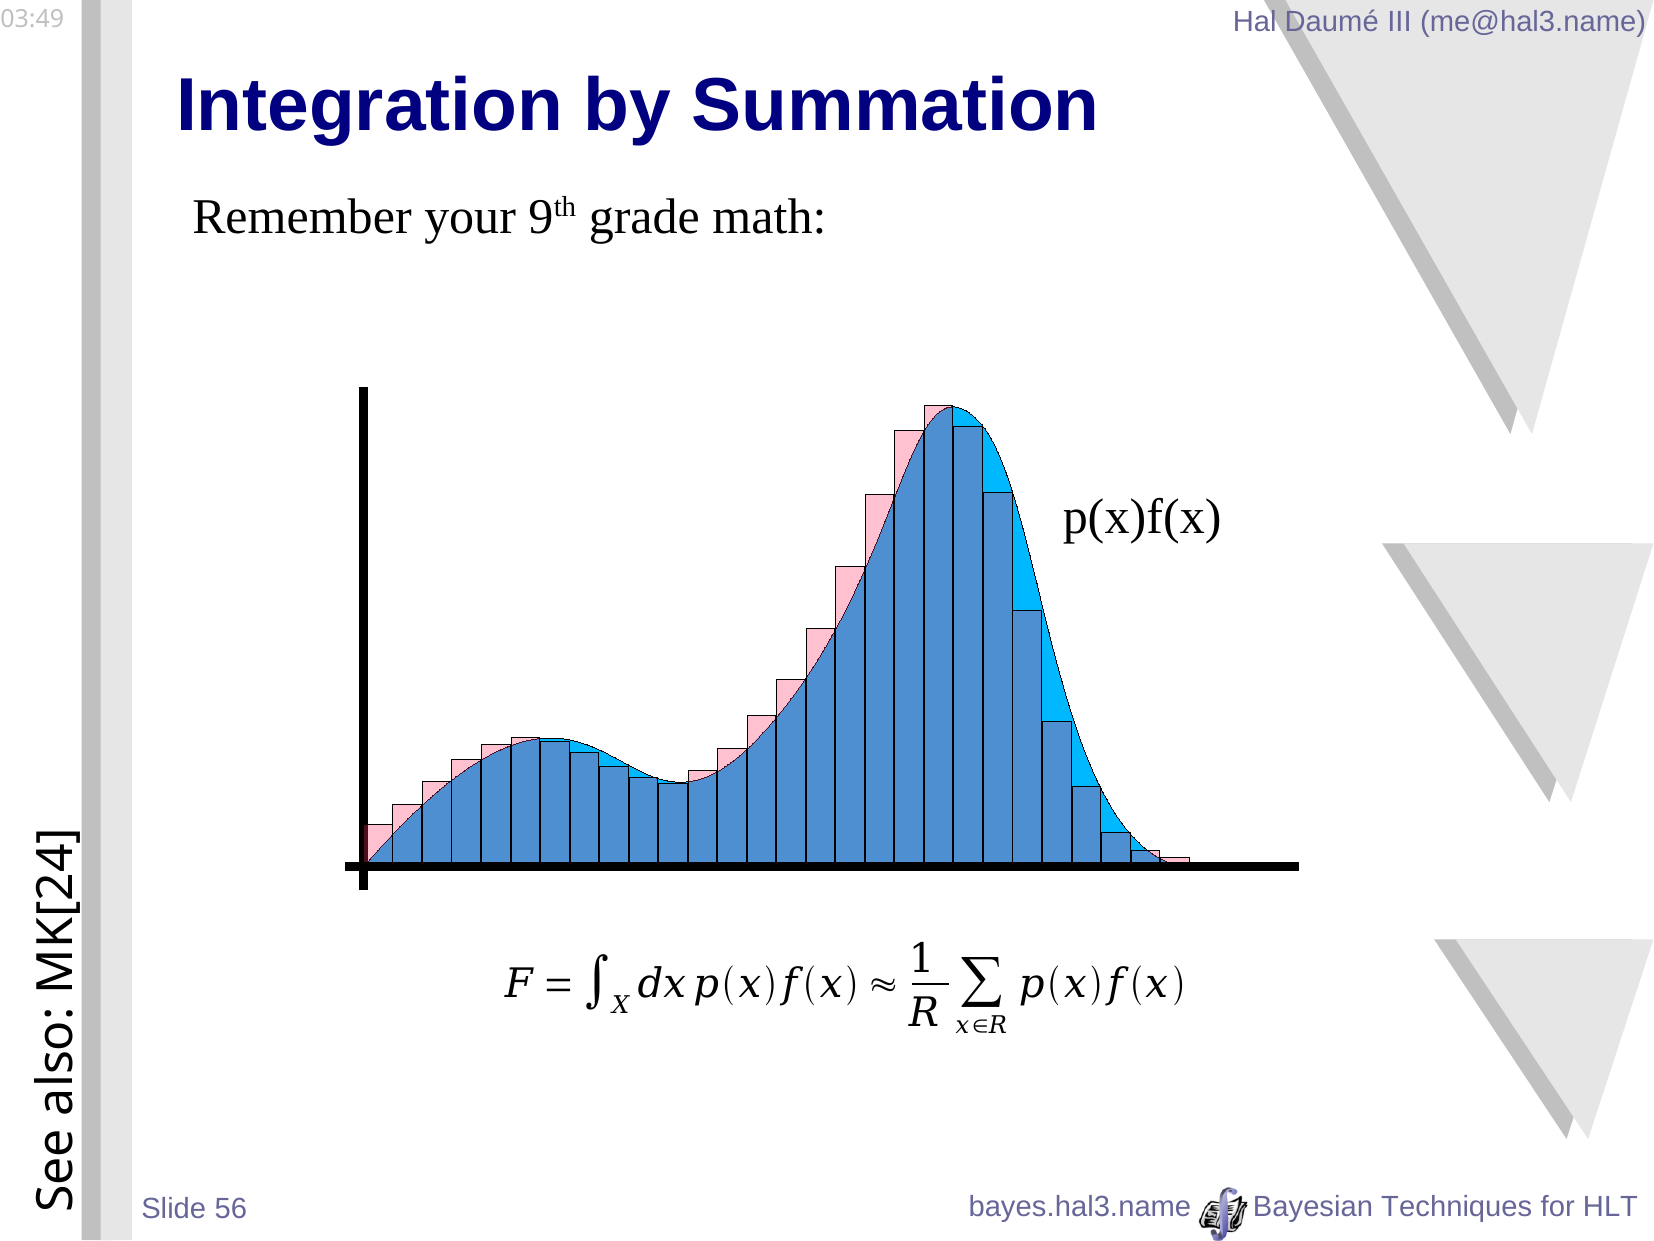

# Integration by Summation
Remember your 9th grade math:
p(x)f(x)
See also: MK[24]